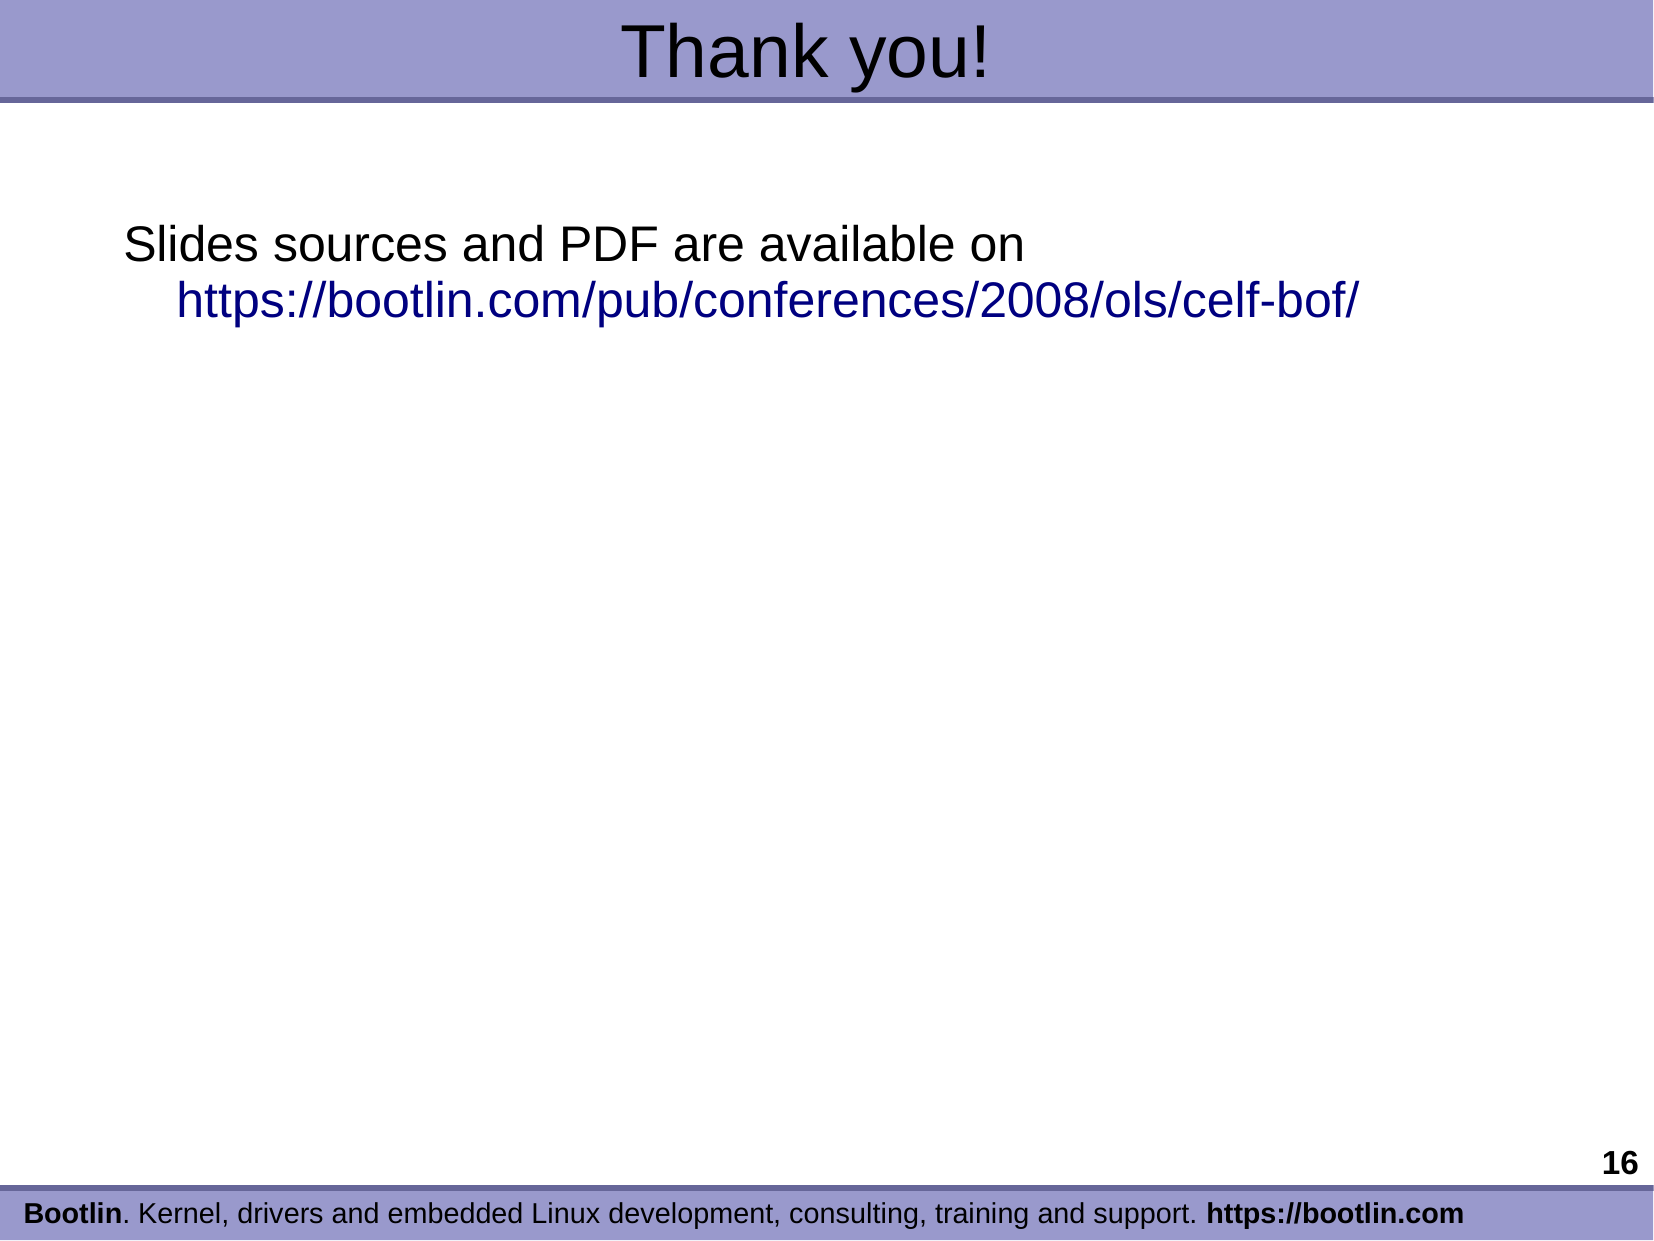

# Thank you!
Slides sources and PDF are available on
https://bootlin.com/pub/conferences/2008/ols/celf-bof/